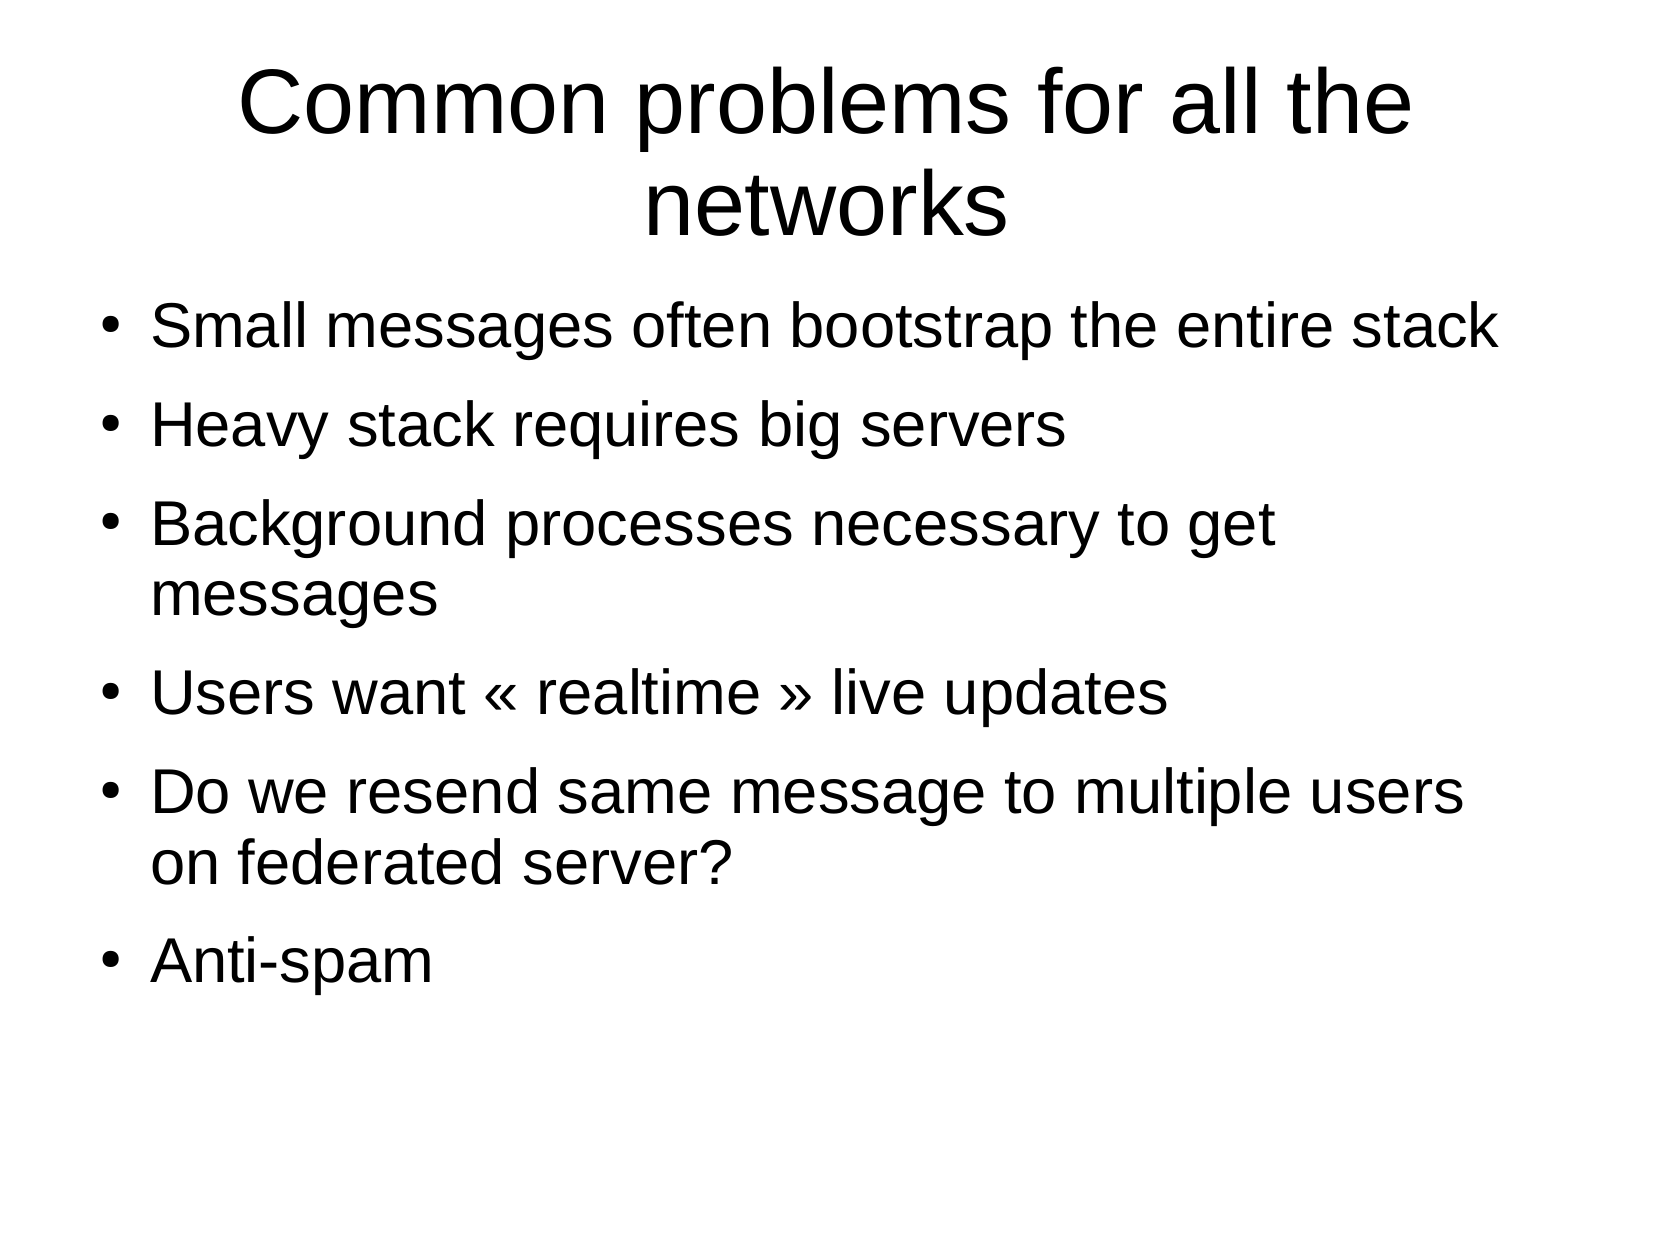

# Common problems for all the networks
Small messages often bootstrap the entire stack
Heavy stack requires big servers
Background processes necessary to get messages
Users want « realtime » live updates
Do we resend same message to multiple users on federated server?
Anti-spam